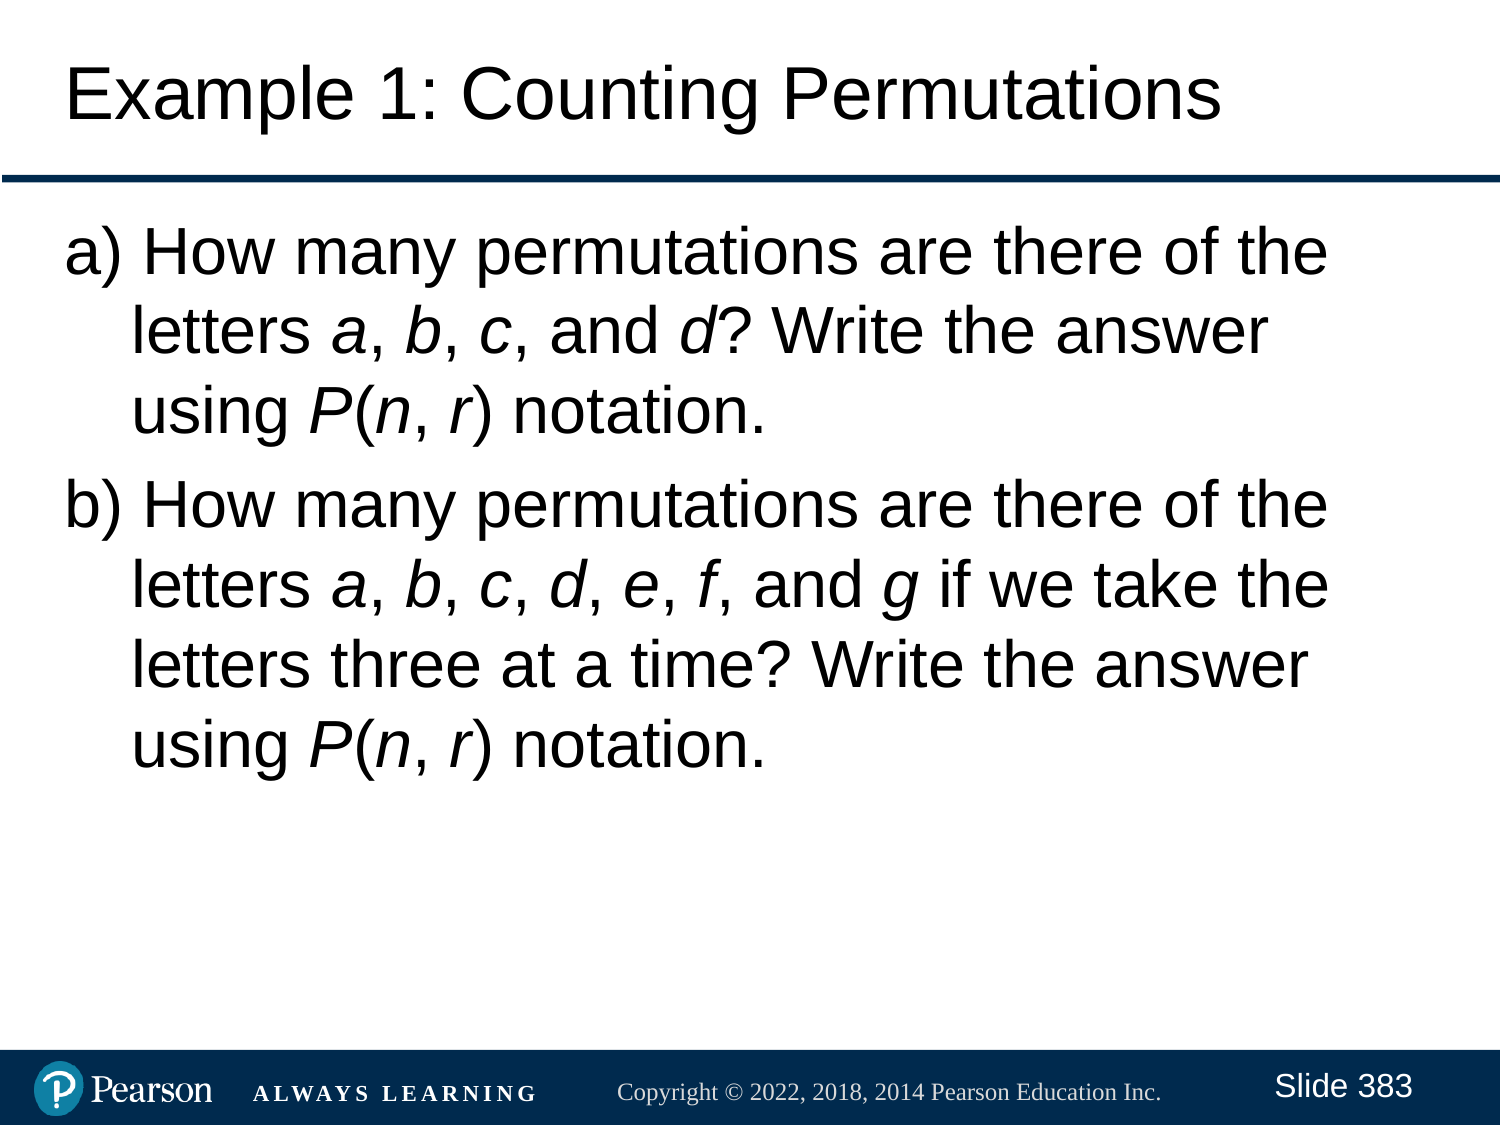

# Example 1: Counting Permutations
a) How many permutations are there of the letters a, b, c, and d? Write the answer using P(n, r) notation.
b) How many permutations are there of the letters a, b, c, d, e, f, and g if we take the letters three at a time? Write the answer using P(n, r) notation.